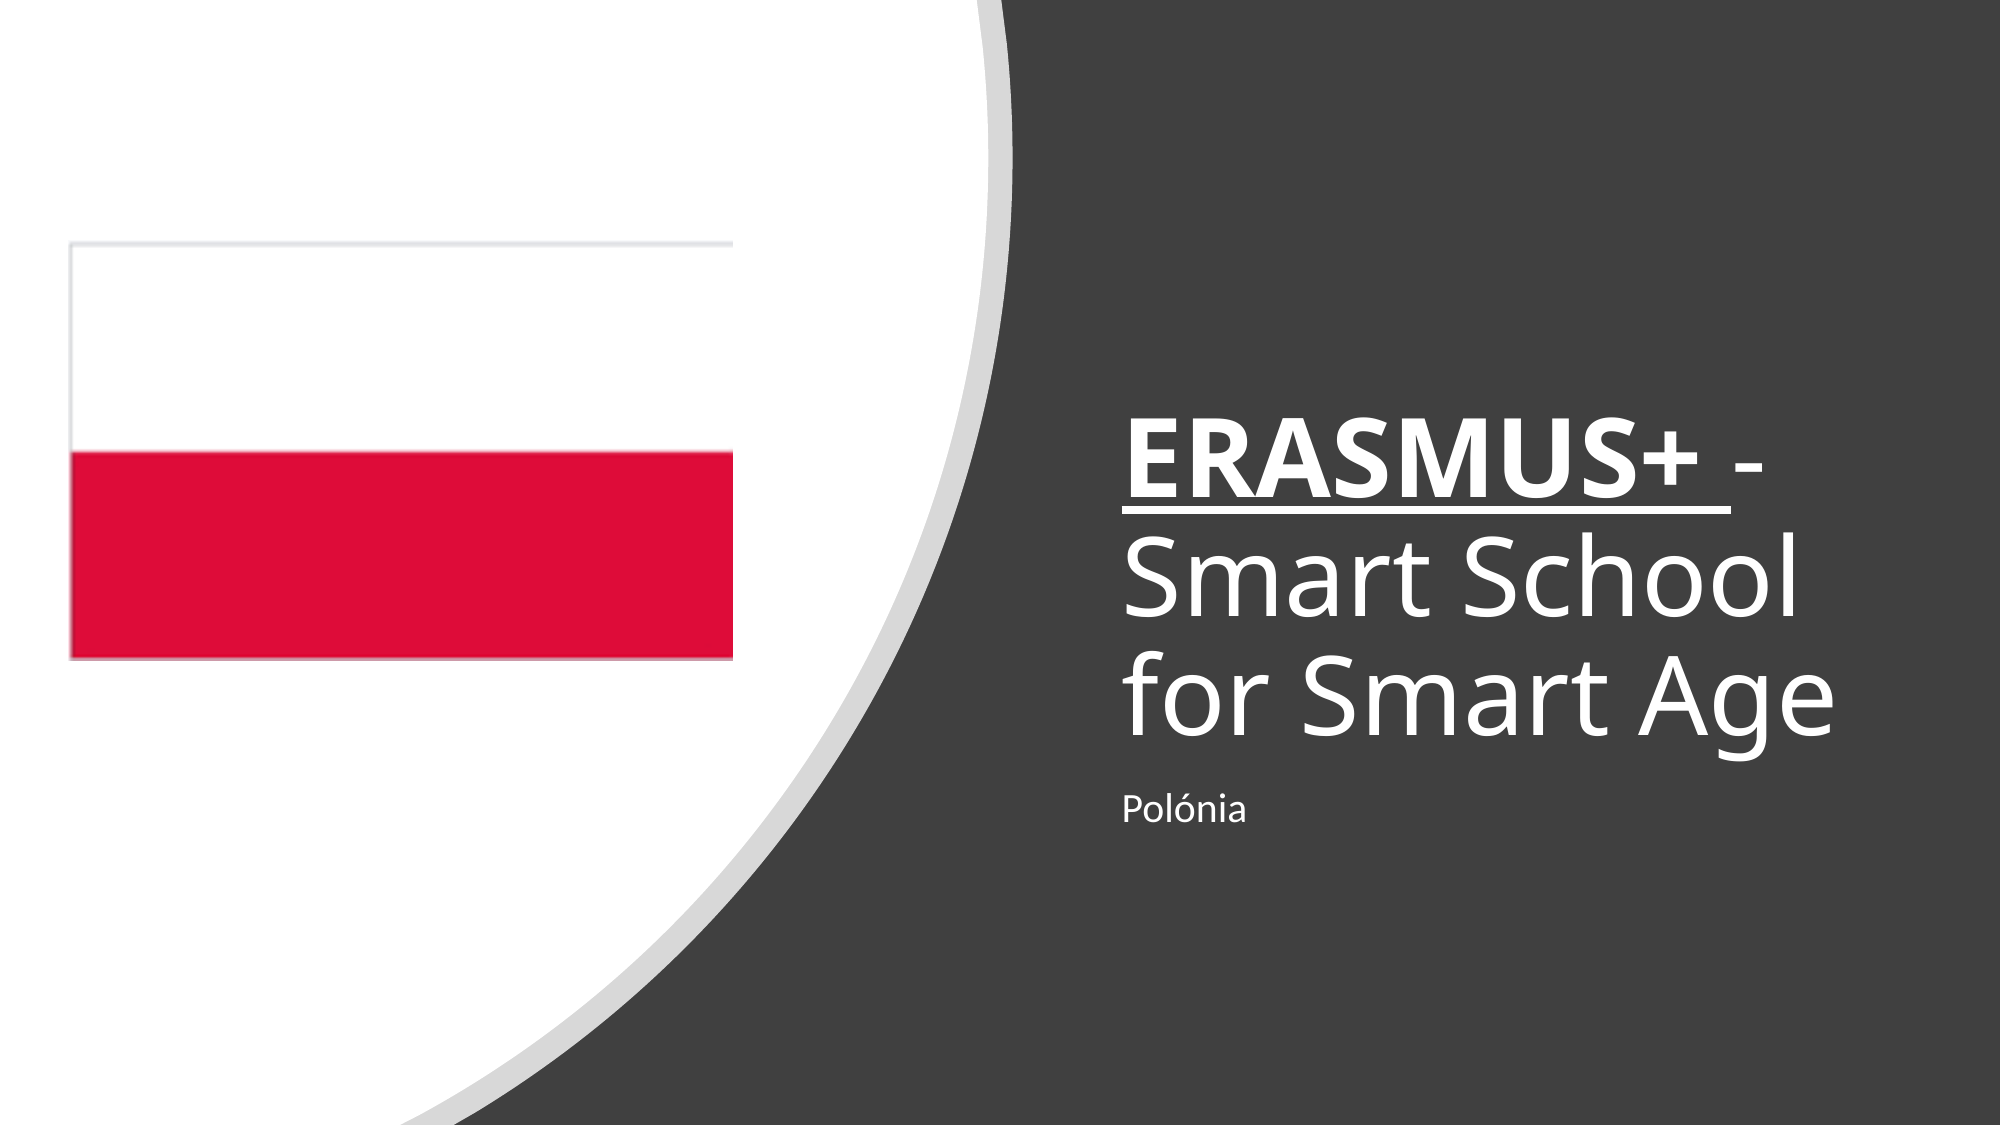

# ERASMUS+ - Smart School for Smart Age
Polónia